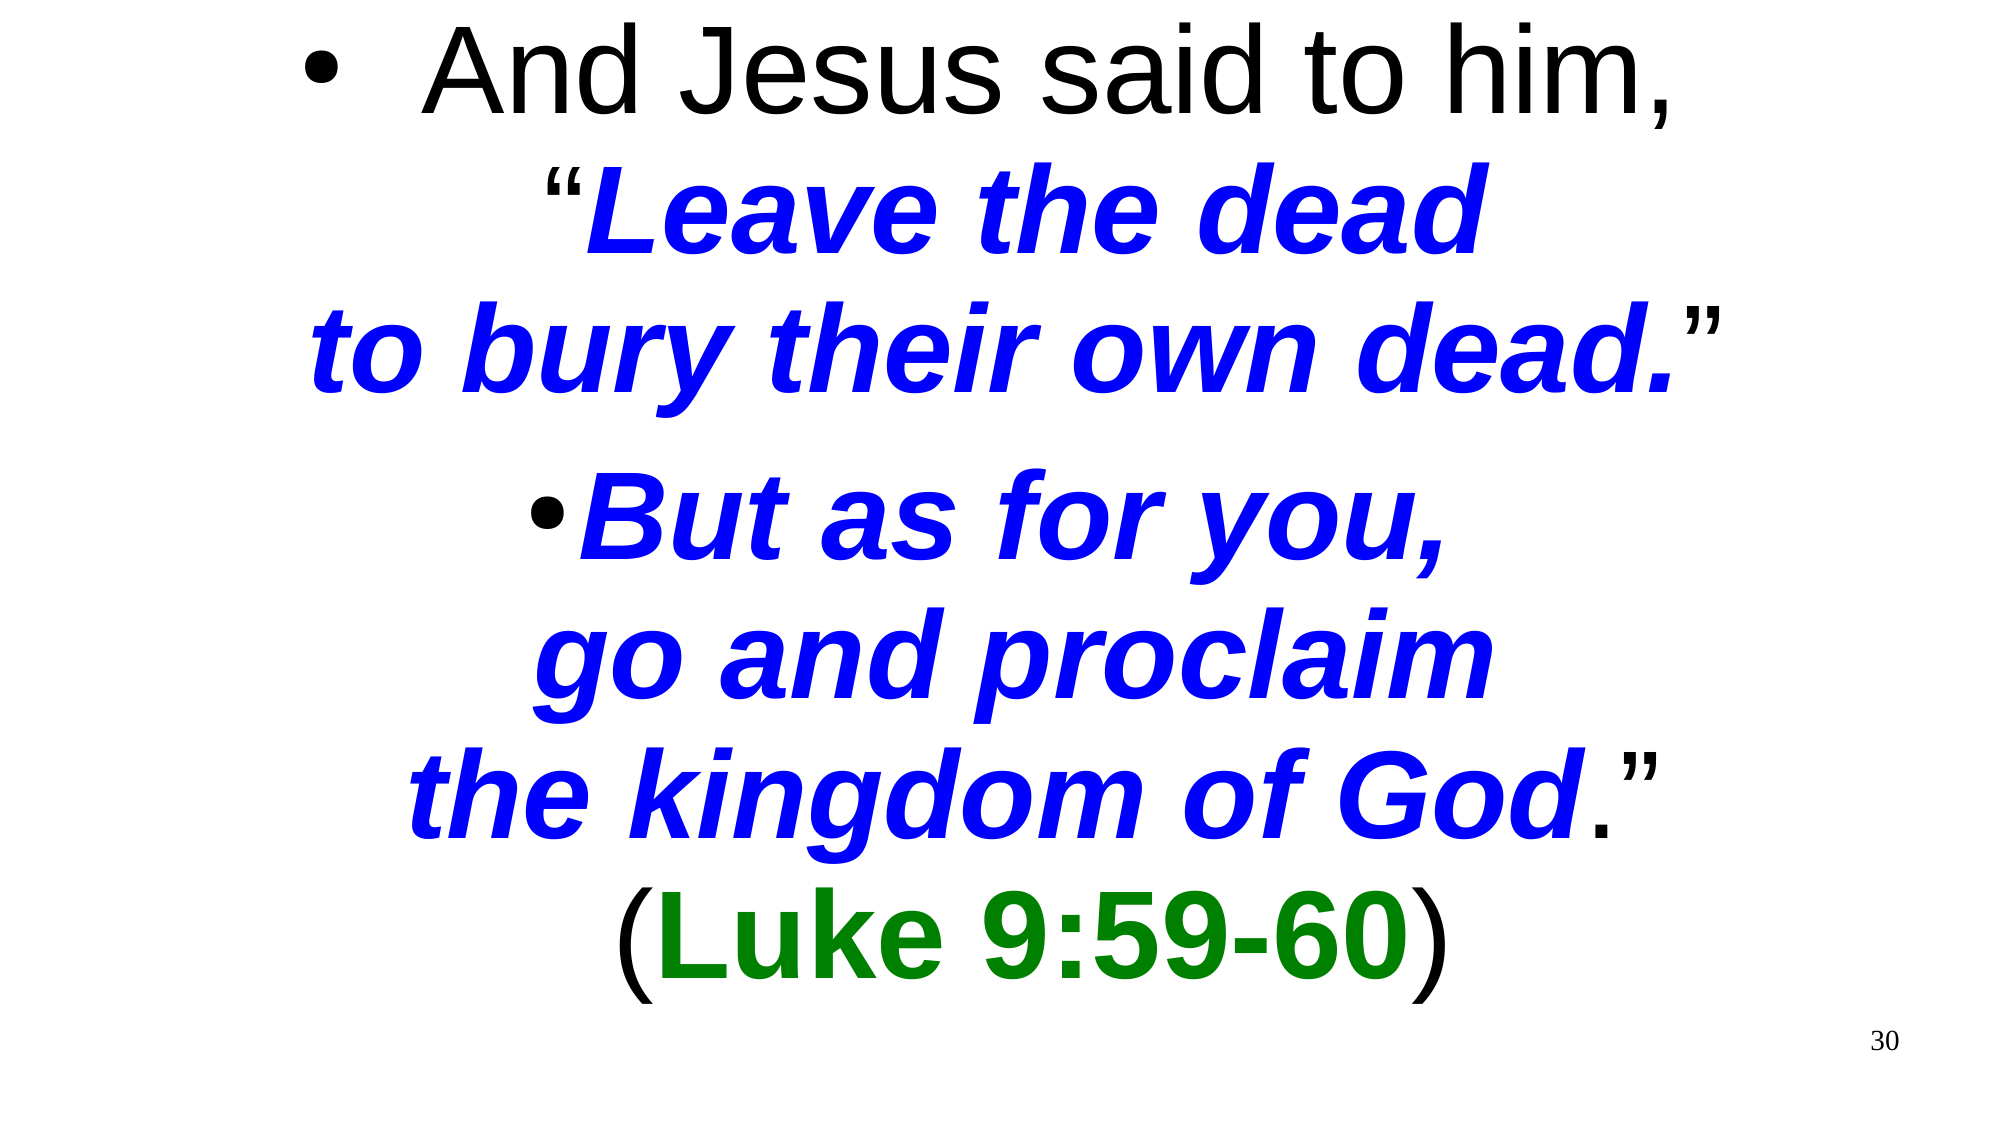

# And Jesus said to him, “Leave the dead to bury their own dead.”
But as for you,
go and proclaim
the kingdom of God.”
(Luke 9:59-60)
30